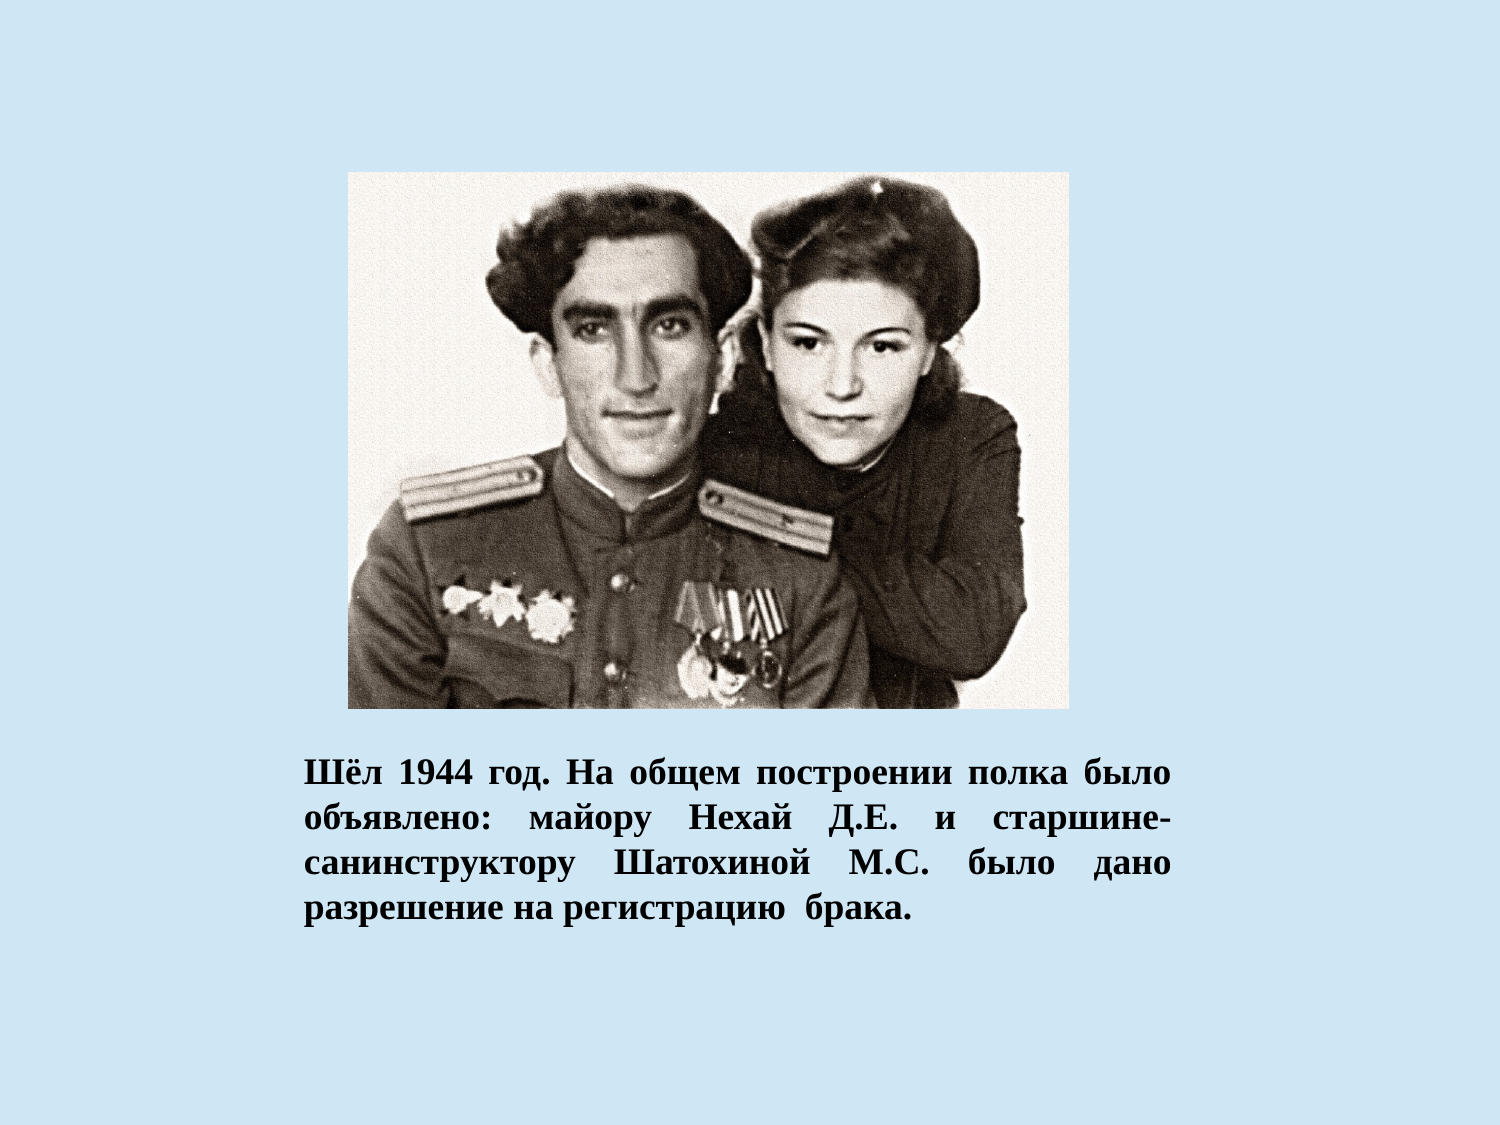

#
Шёл 1944 год. На общем построении полка было объявлено: майору Нехай Д.Е. и старшине-санинструктору Шатохиной М.С. было дано разрешение на регистрацию брака.